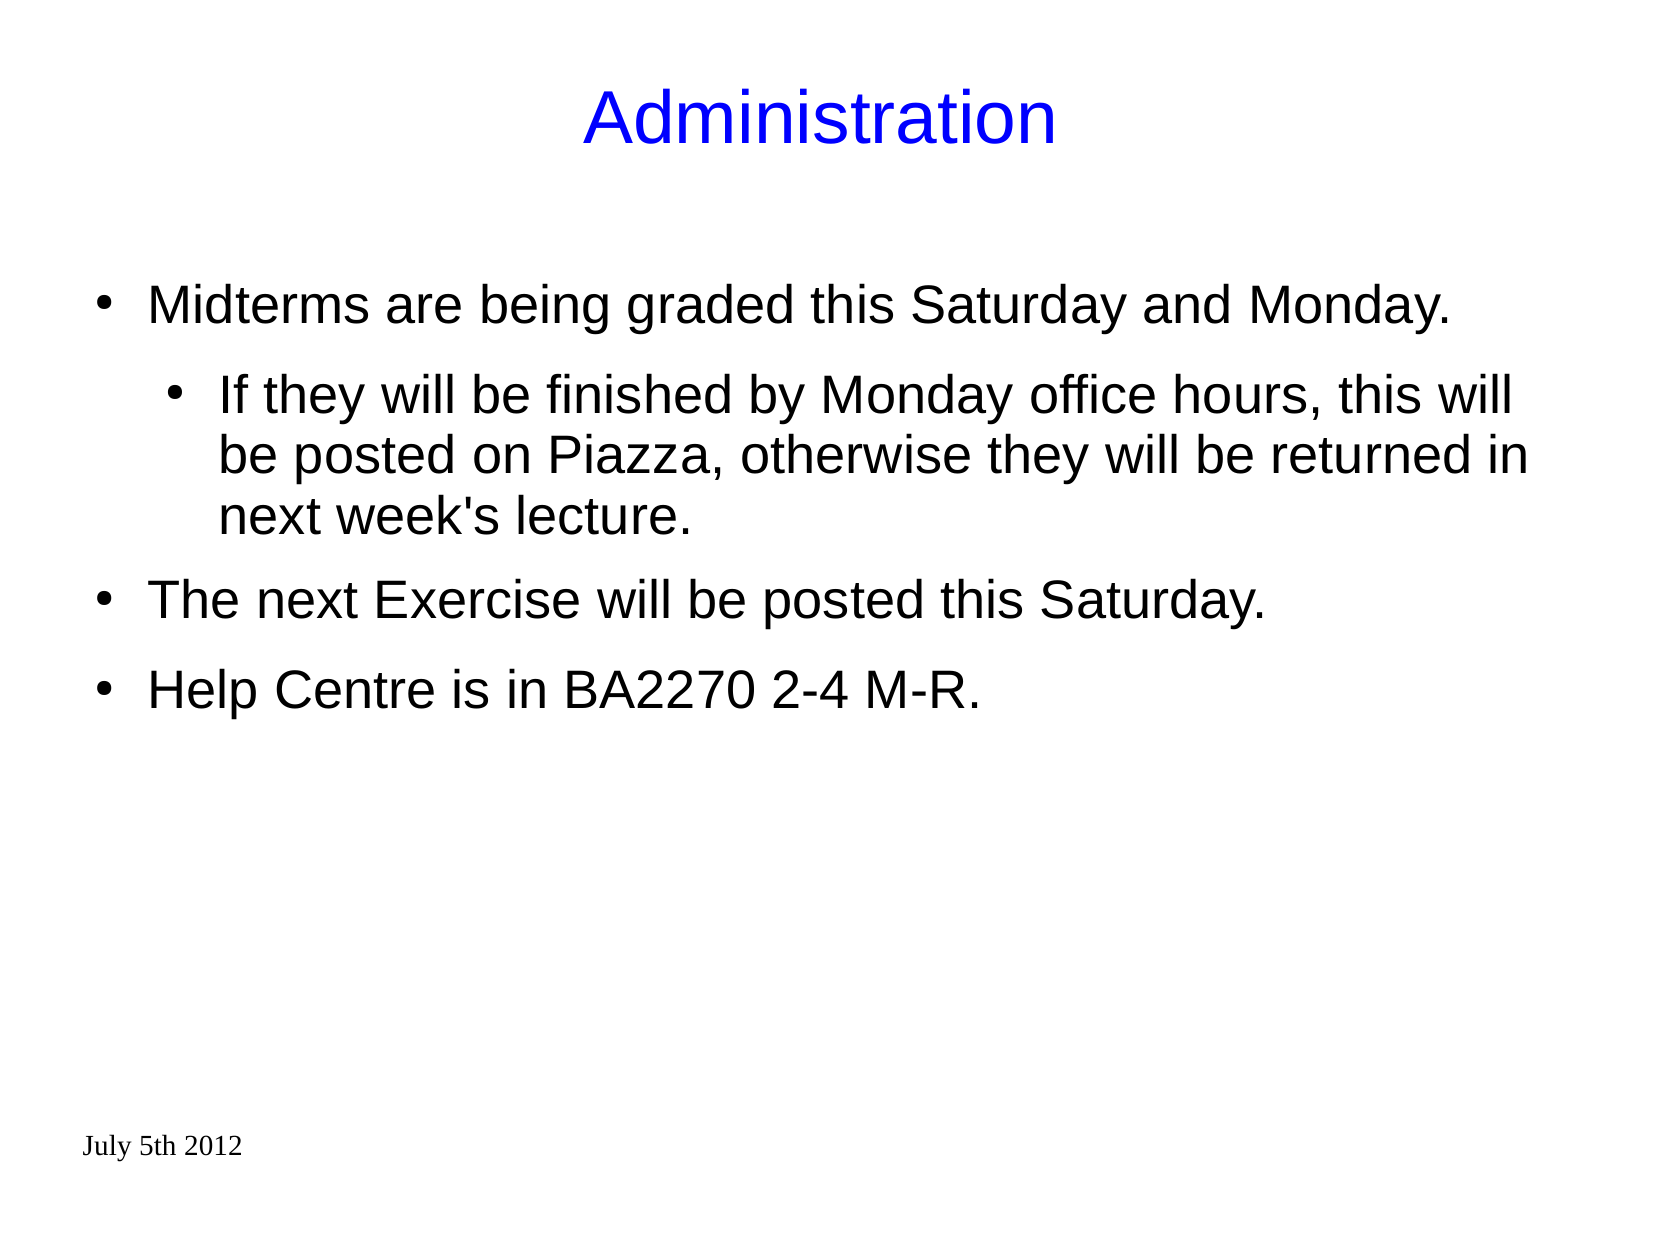

# Administration
Midterms are being graded this Saturday and Monday.
If they will be finished by Monday office hours, this will be posted on Piazza, otherwise they will be returned in next week's lecture.
The next Exercise will be posted this Saturday.
Help Centre is in BA2270 2-4 M-R.
July 5th 2012